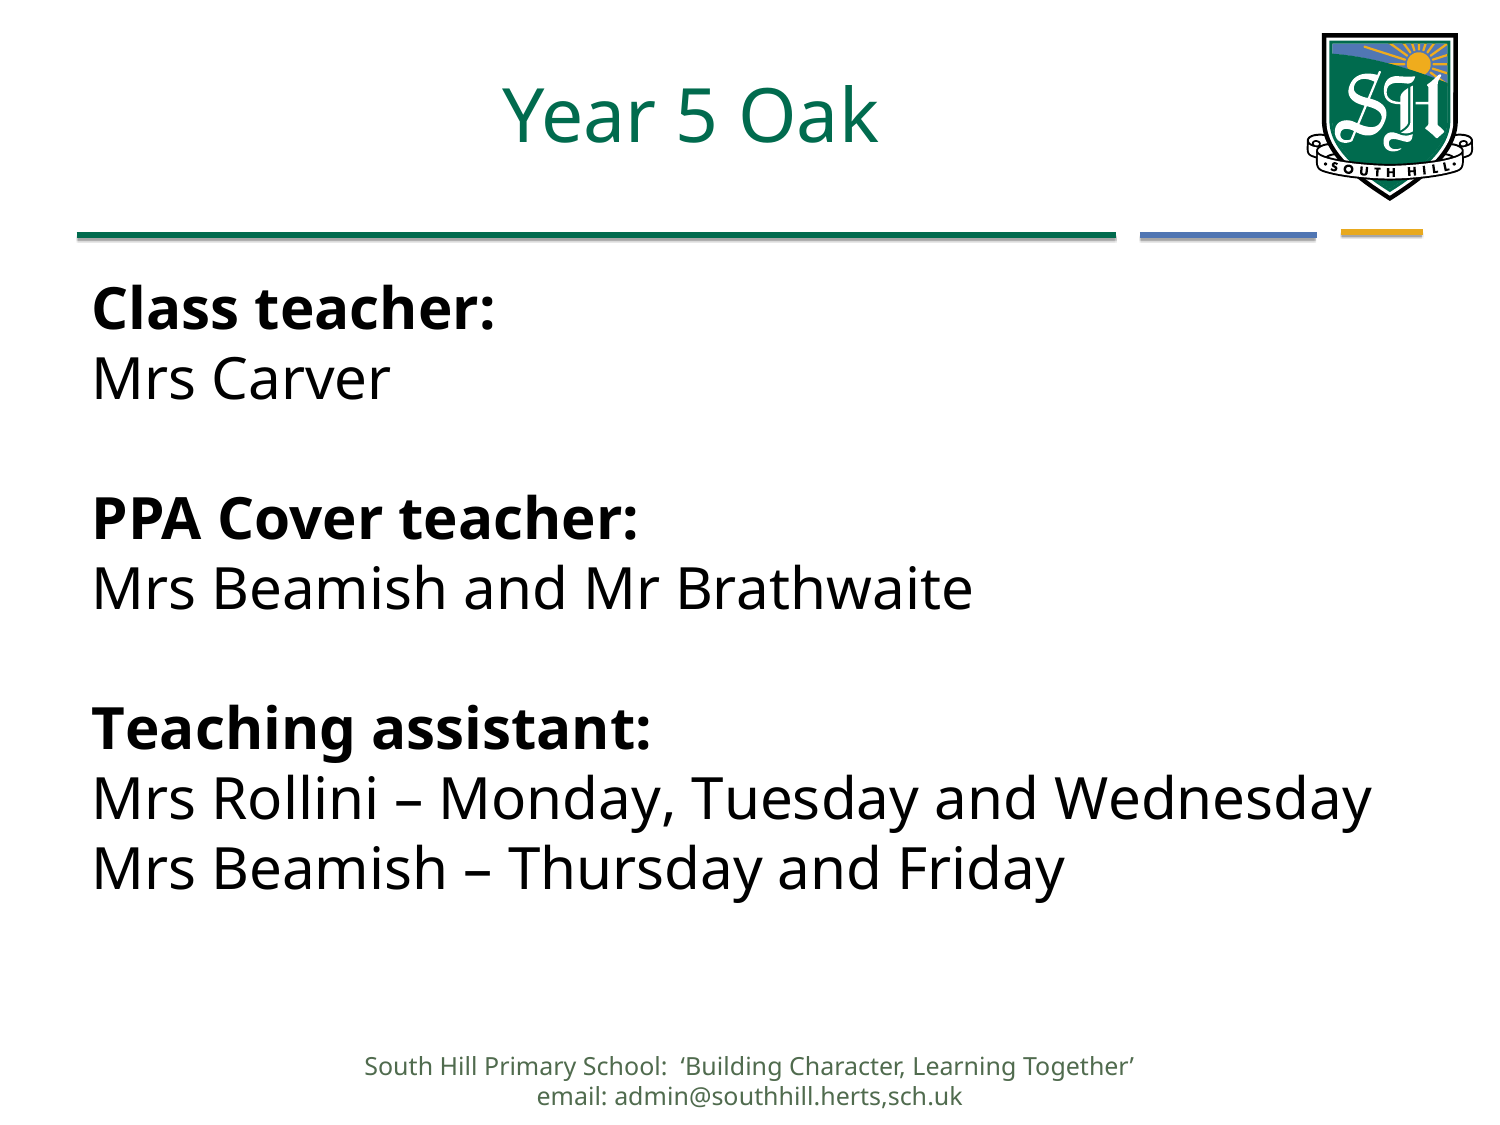

# Year 5 Oak
Class teacher:
Mrs Carver
PPA Cover teacher:
Mrs Beamish and Mr Brathwaite
Teaching assistant:
Mrs Rollini – Monday, Tuesday and Wednesday
Mrs Beamish – Thursday and Friday
South Hill Primary School: ‘Building Character, Learning Together’
email: admin@southhill.herts,sch.uk